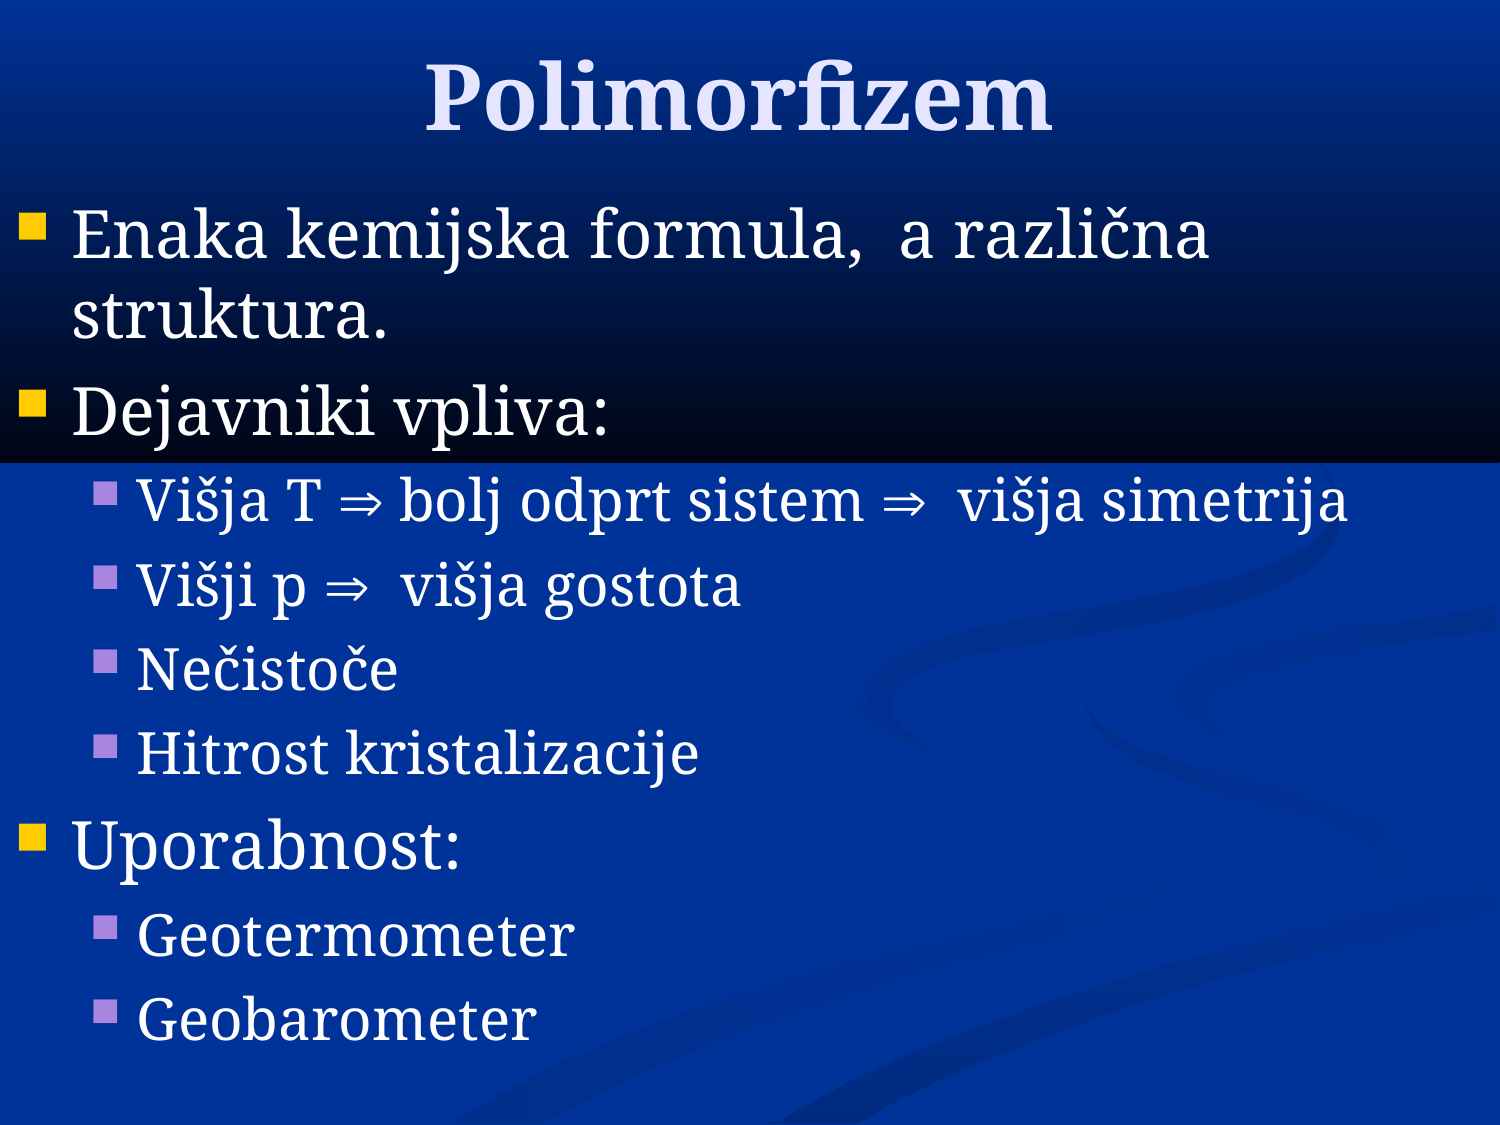

# Polimorfizem
Enaka kemijska formula, a različna struktura.
Dejavniki vpliva:
Višja T  bolj odprt sistem  višja simetrija
Višji p  višja gostota
Nečistoče
Hitrost kristalizacije
Uporabnost:
Geotermometer
Geobarometer